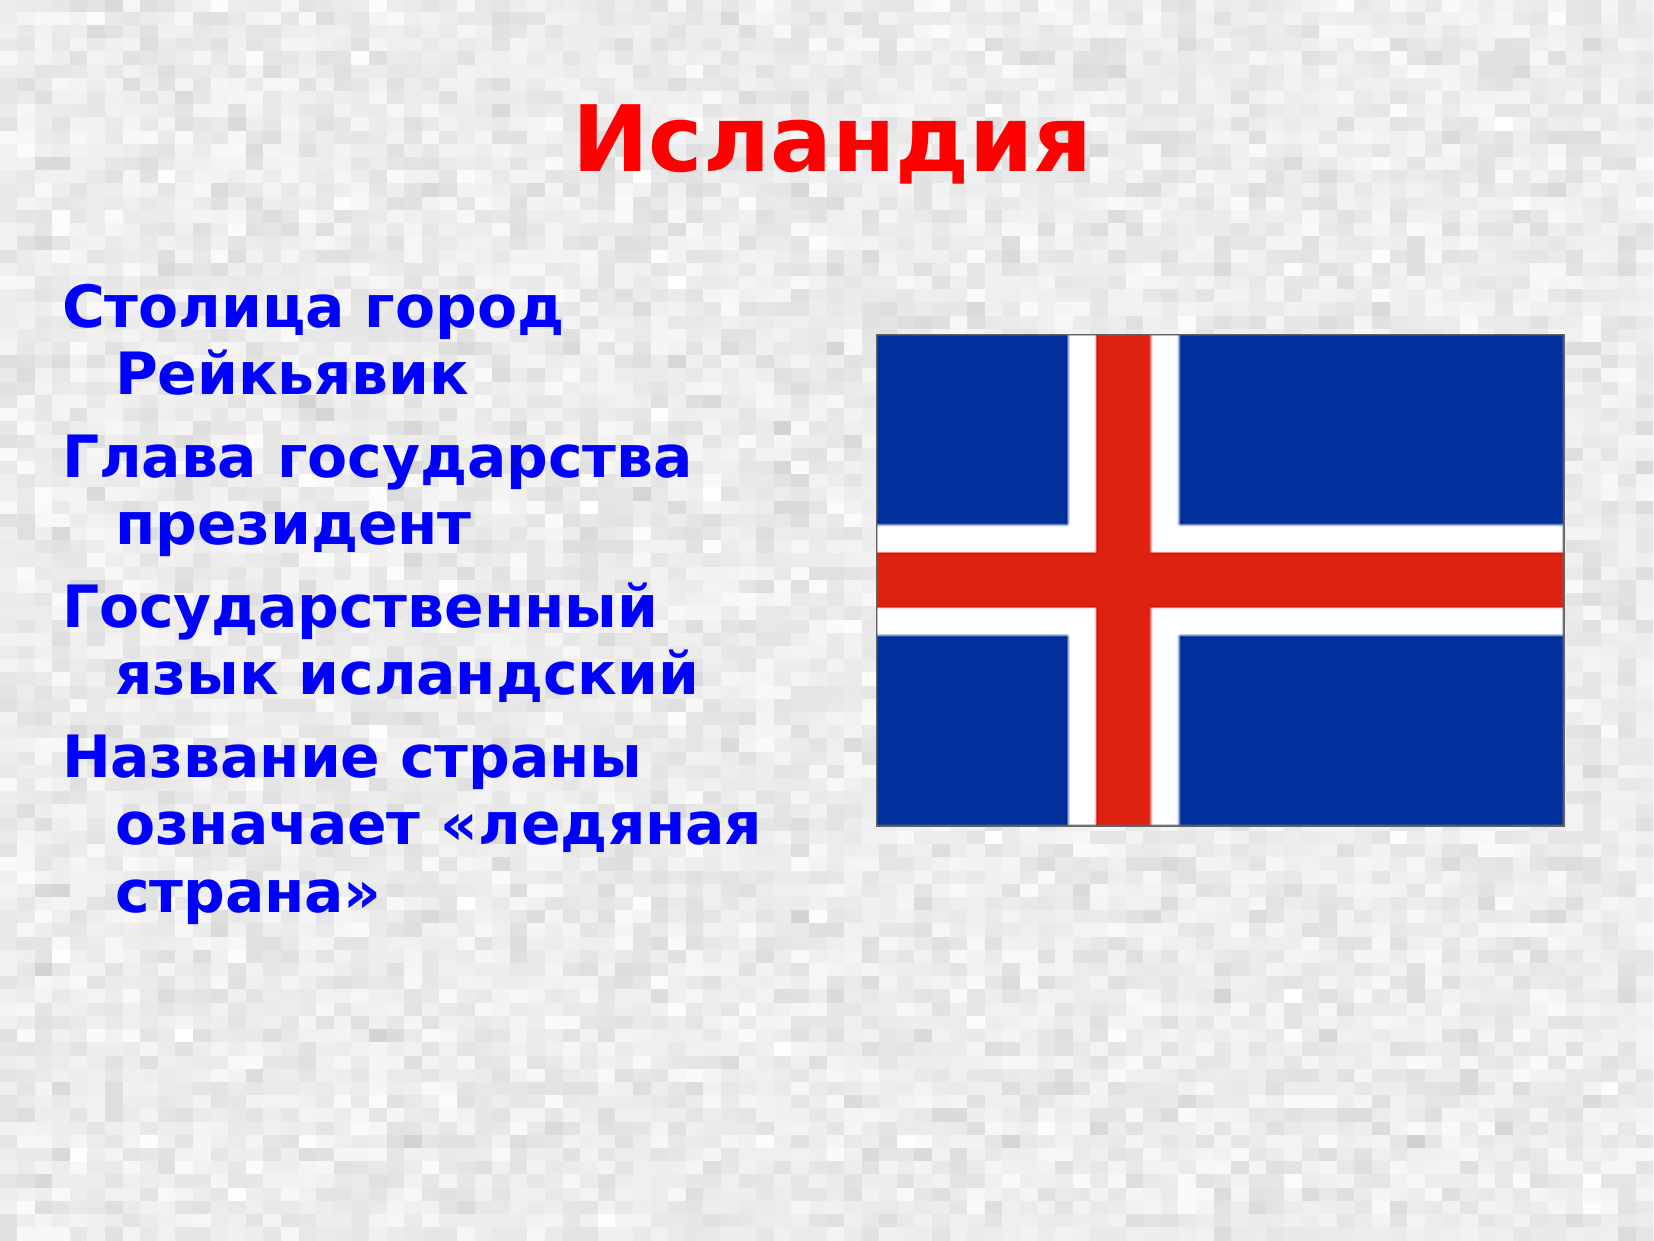

# Исландия
Столица город Рейкьявик
Глава государства президент
Государственный язык исландский
Название страны означает «ледяная страна»